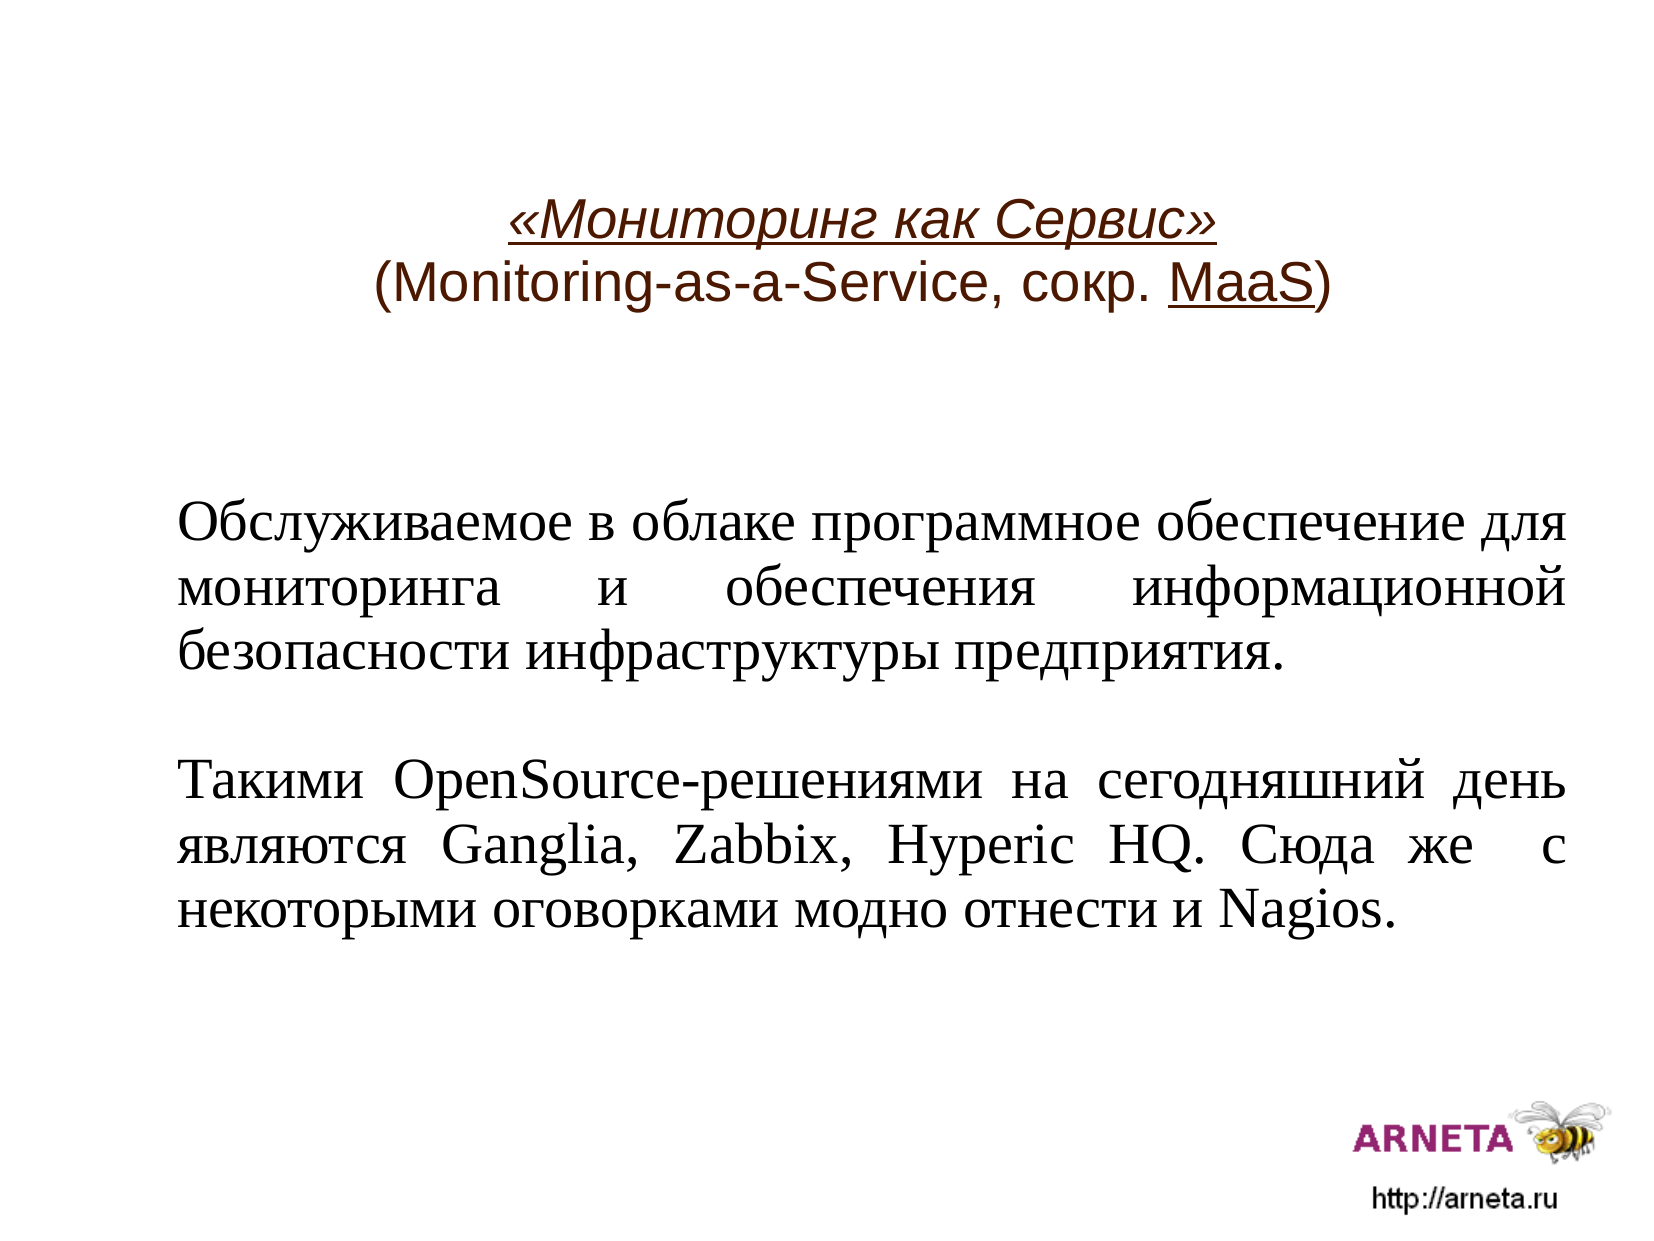

# «Мониторинг как Сервис» (Monitoring-as-a-Service, сокр. MaaS)
Обслуживаемое в облаке программное обеспечение для мониторинга и обеспечения информационной безопасности инфраструктуры предприятия.
Такими OpenSource-решениями на сегодняшний день являются Ganglia, Zabbix, Hyperic HQ. Сюда же с некоторыми оговорками модно отнести и Nagios.